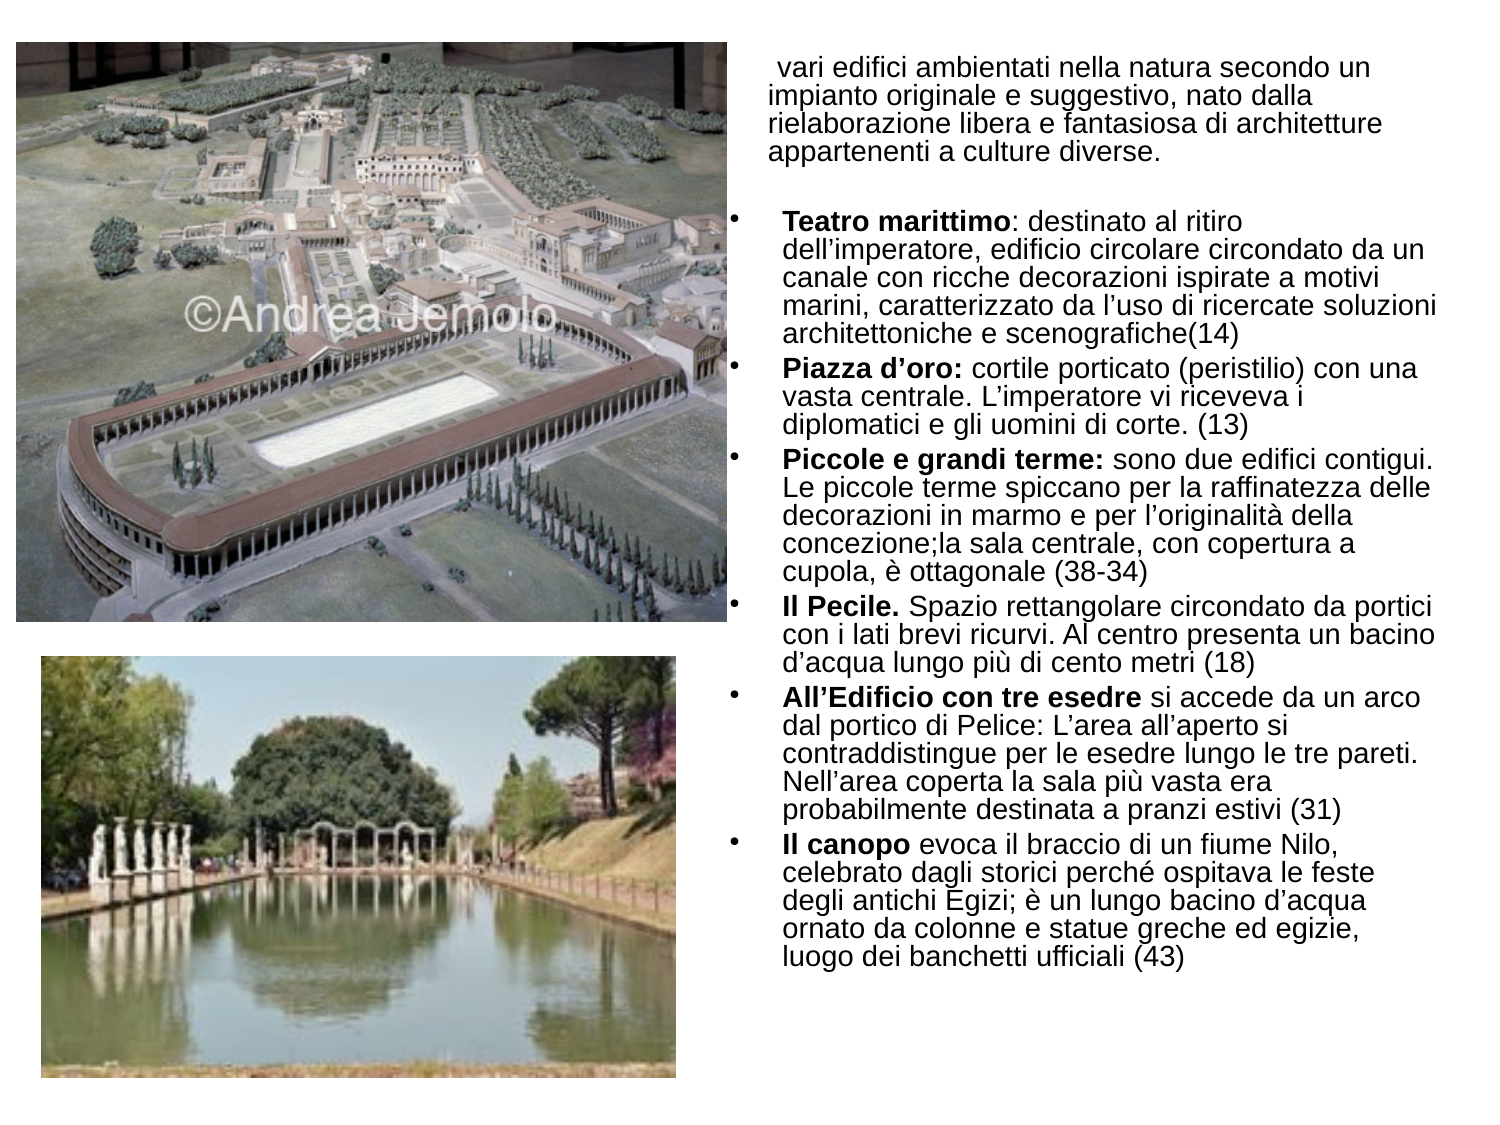

# I vari edifici ambientati nella natura secondo un impianto originale e suggestivo, nato dalla rielaborazione libera e fantasiosa di architetture appartenenti a culture diverse.
Teatro marittimo: destinato al ritiro dell’imperatore, edificio circolare circondato da un canale con ricche decorazioni ispirate a motivi marini, caratterizzato da l’uso di ricercate soluzioni architettoniche e scenografiche(14)
Piazza d’oro: cortile porticato (peristilio) con una vasta centrale. L’imperatore vi riceveva i diplomatici e gli uomini di corte. (13)
Piccole e grandi terme: sono due edifici contigui. Le piccole terme spiccano per la raffinatezza delle decorazioni in marmo e per l’originalità della concezione;la sala centrale, con copertura a cupola, è ottagonale (38-34)
Il Pecile. Spazio rettangolare circondato da portici con i lati brevi ricurvi. Al centro presenta un bacino d’acqua lungo più di cento metri (18)
All’Edificio con tre esedre si accede da un arco dal portico di Pelice: L’area all’aperto si contraddistingue per le esedre lungo le tre pareti. Nell’area coperta la sala più vasta era probabilmente destinata a pranzi estivi (31)
Il canopo evoca il braccio di un fiume Nilo, celebrato dagli storici perché ospitava le feste degli antichi Egizi; è un lungo bacino d’acqua ornato da colonne e statue greche ed egizie, luogo dei banchetti ufficiali (43)